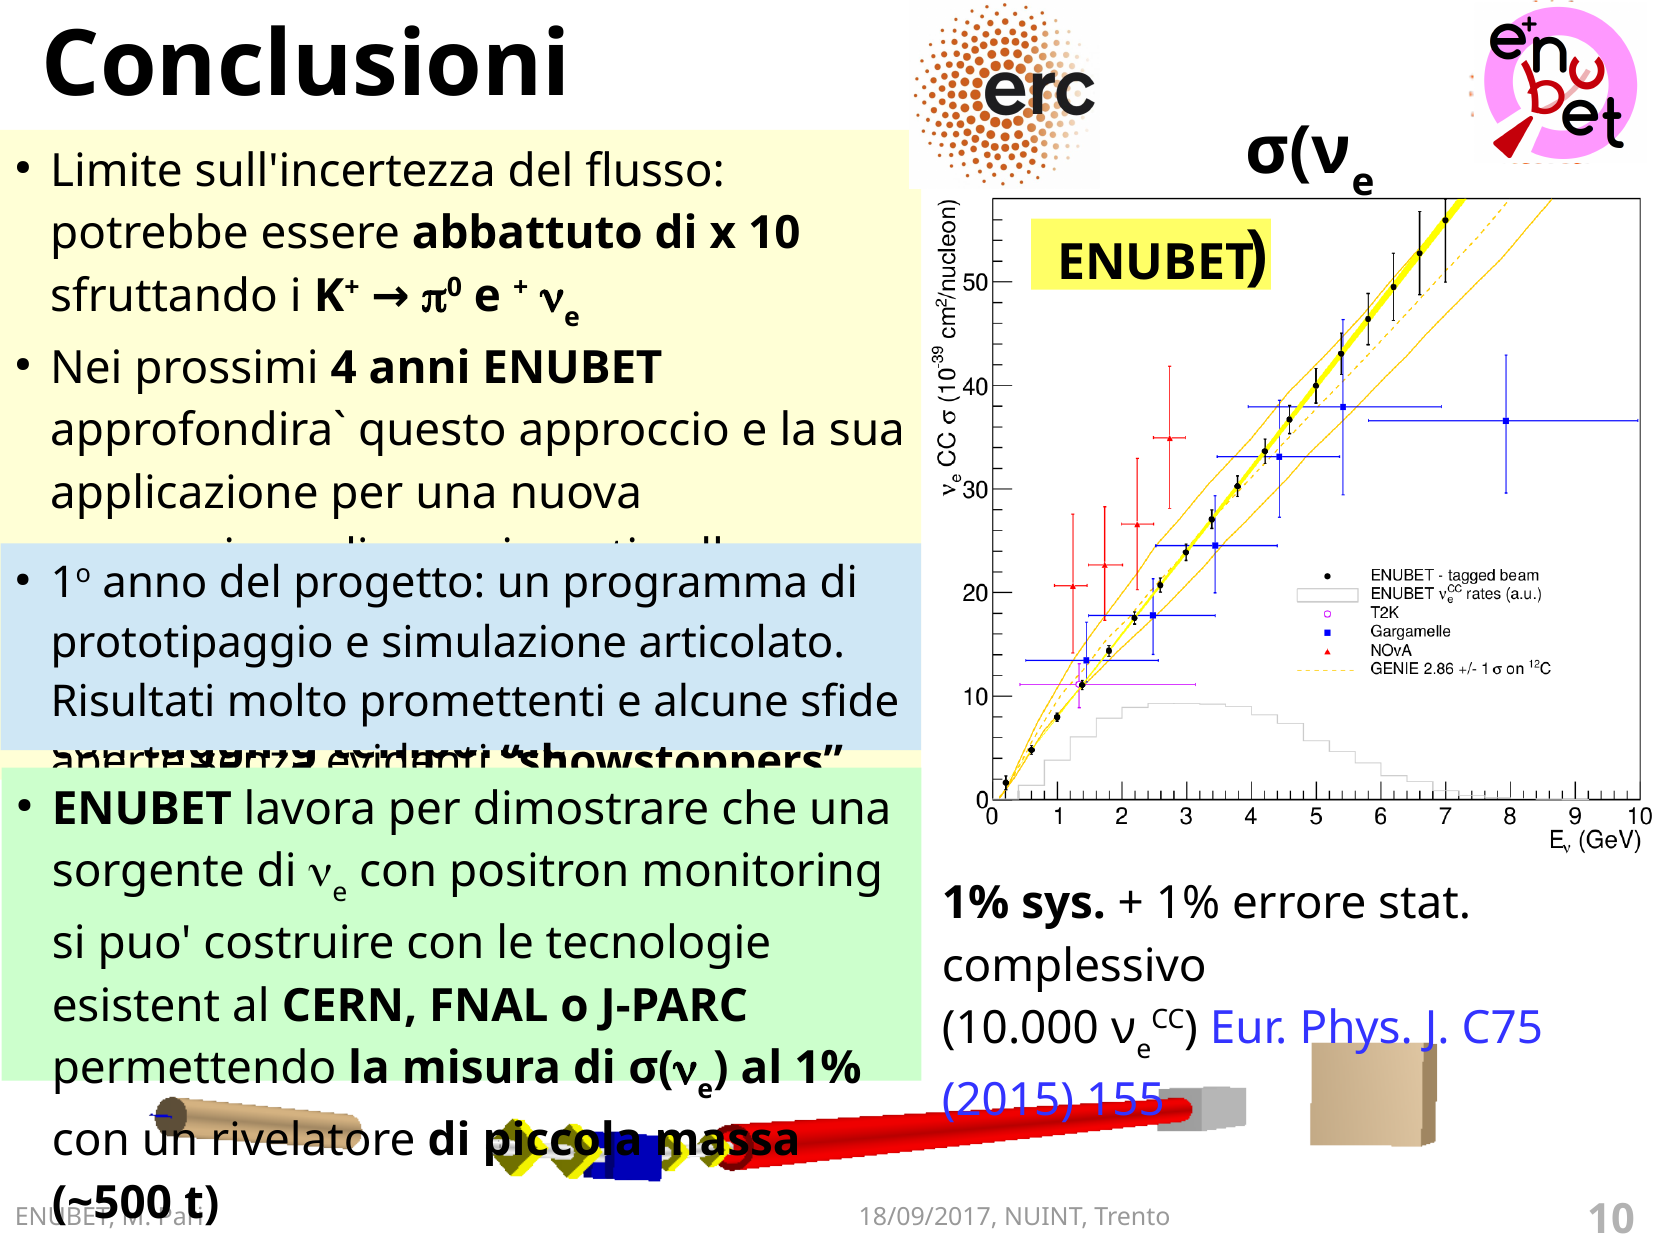

# Conclusioni
σ(νe)
Limite sull'incertezza del flusso: potrebbe essere abbattuto di x 10 sfruttando i K+ → p0 e + ne
Nei prossimi 4 anni ENUBET approfondira` questo approccio e la sua applicazione per una nuova generazione di esperimenti sulle cross section, per la ricerca di neutrini sterili di II-fase e un possibile fascio con tagging temporale
 ENUBET
1o anno del progetto: un programma di prototipaggio e simulazione articolato. Risultati molto promettenti e alcune sfide aperte senza evidenti “showstoppers” finora.
ENUBET lavora per dimostrare che una sorgente di ne con positron monitoring si puo' costruire con le tecnologie esistent al CERN, FNAL o J-PARC permettendo la misura di σ(ne) al 1% con un rivelatore di piccola massa (~500 t)
1% sys. + 1% errore stat. complessivo
(10.000 νeCC) Eur. Phys. J. C75 (2015) 155